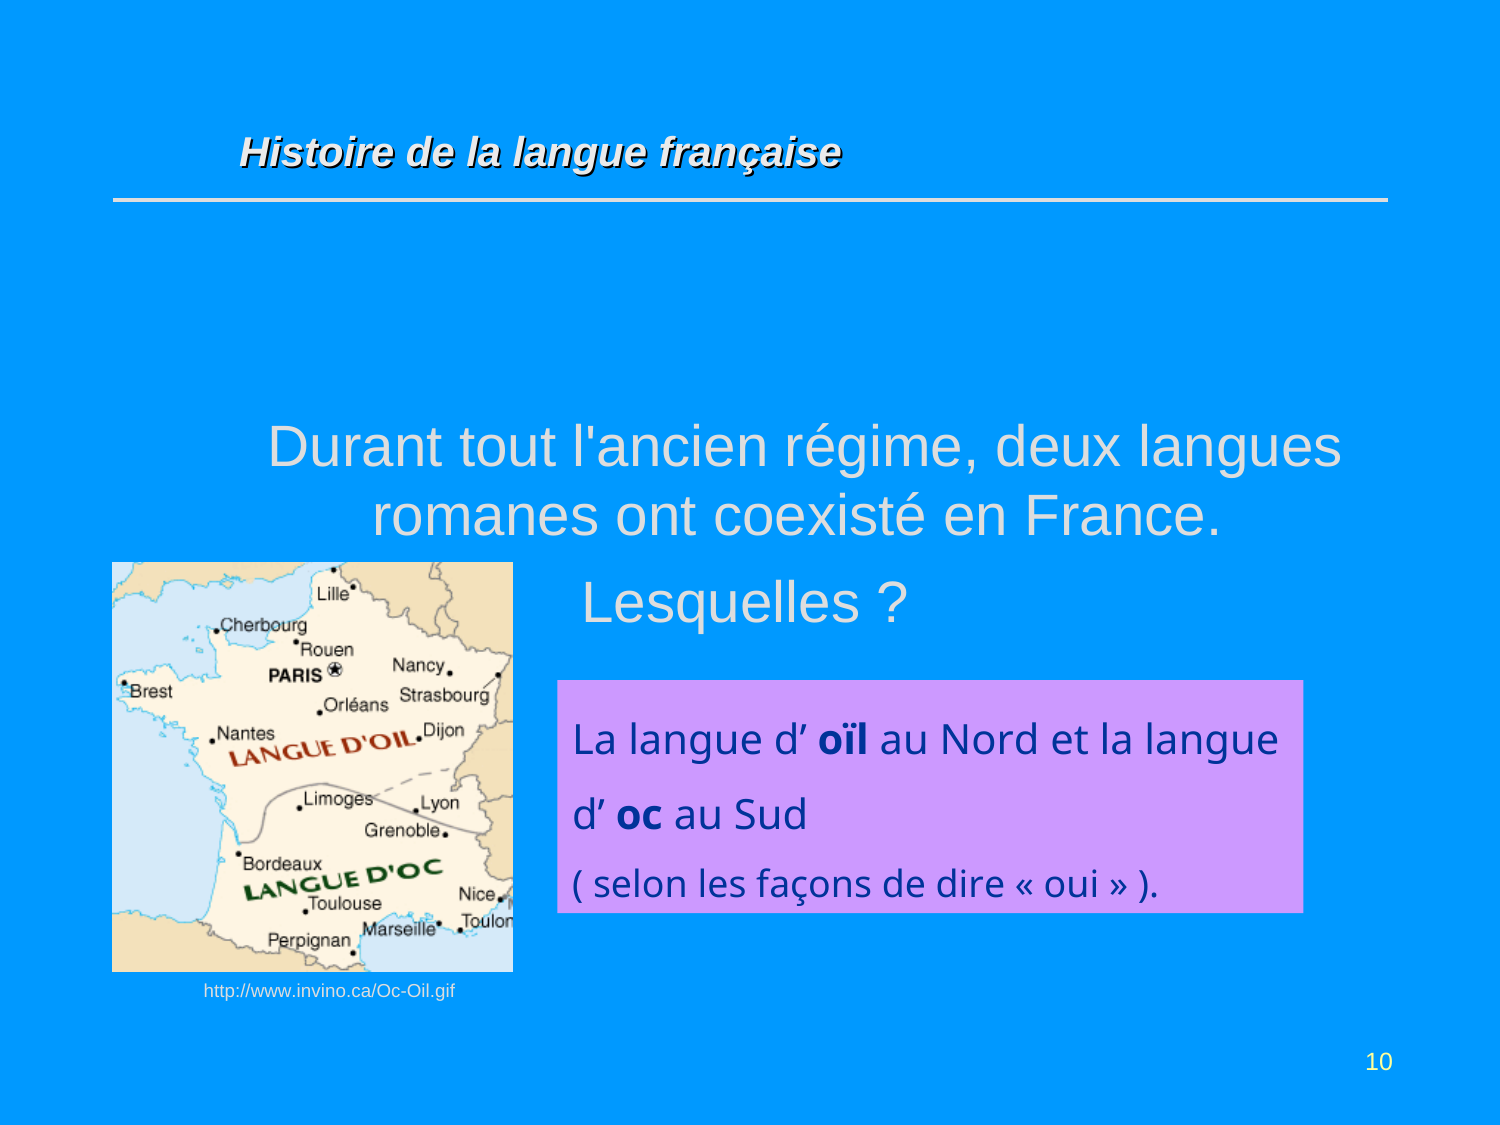

Histoire de la langue française
Durant tout l'ancien régime, deux langues romanes ont coexisté en France. Lesquelles ?
http://www.invino.ca/Oc-Oil.gif
La langue d’ oïl au Nord et la langue d’ oc au Sud
( selon les façons de dire « oui » ).
10